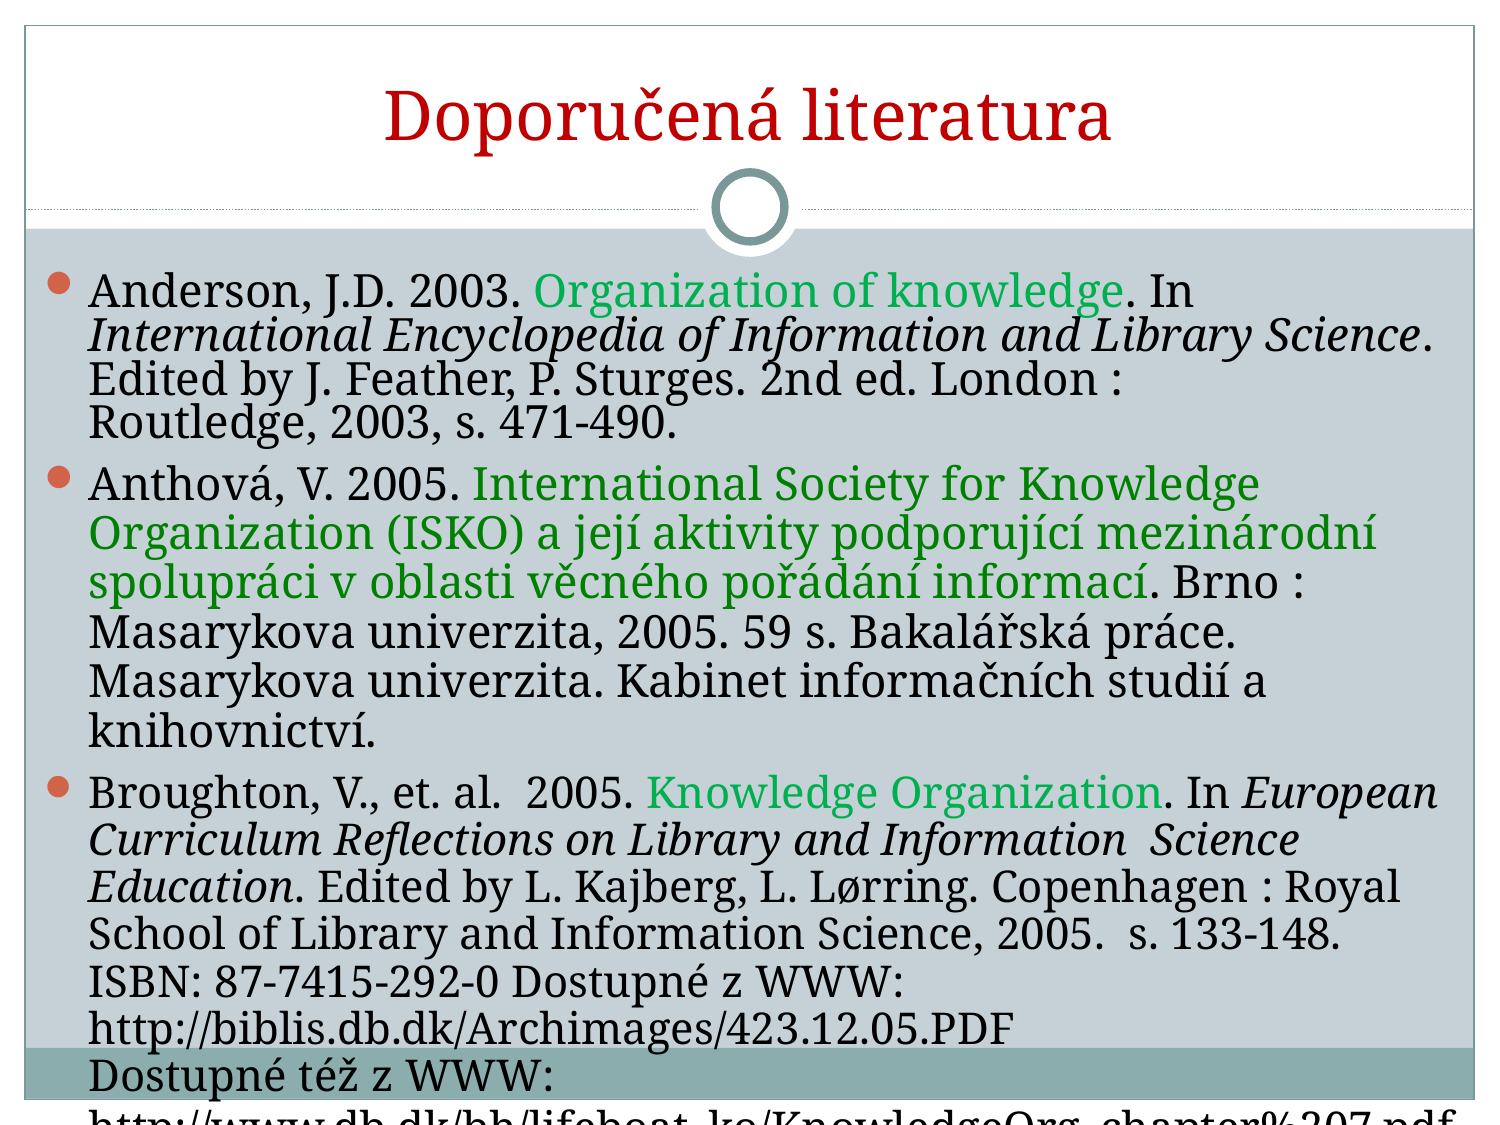

# Doporučená literatura
Anderson, J.D. 2003. Organization of knowledge. In International Encyclopedia of Information and Library Science. Edited by J. Feather, P. Sturges. 2nd ed. London : Routledge, 2003, s. 471-490.
Anthová, V. 2005. International Society for Knowledge Organization (ISKO) a její aktivity podporující mezinárodní spolupráci v oblasti věcného pořádání informací. Brno : Masarykova univerzita, 2005. 59 s. Bakalářská práce. Masarykova univerzita. Kabinet informačních studií a knihovnictví.
Broughton, V., et. al. 2005. Knowledge Organization. In European Curriculum Reflections on Library and Information  Science Education. Edited by L. Kajberg, L. Lørring. Copenhagen : Royal School of Library and Information Science, 2005. s. 133-148. ISBN: 87-7415-292-0 Dostupné z WWW: http://biblis.db.dk/Archimages/423.12.05.PDF
Dostupné též z WWW: http://www.db.dk/bh/lifeboat_ko/KnowledgeOrg_chapter%207.pdf